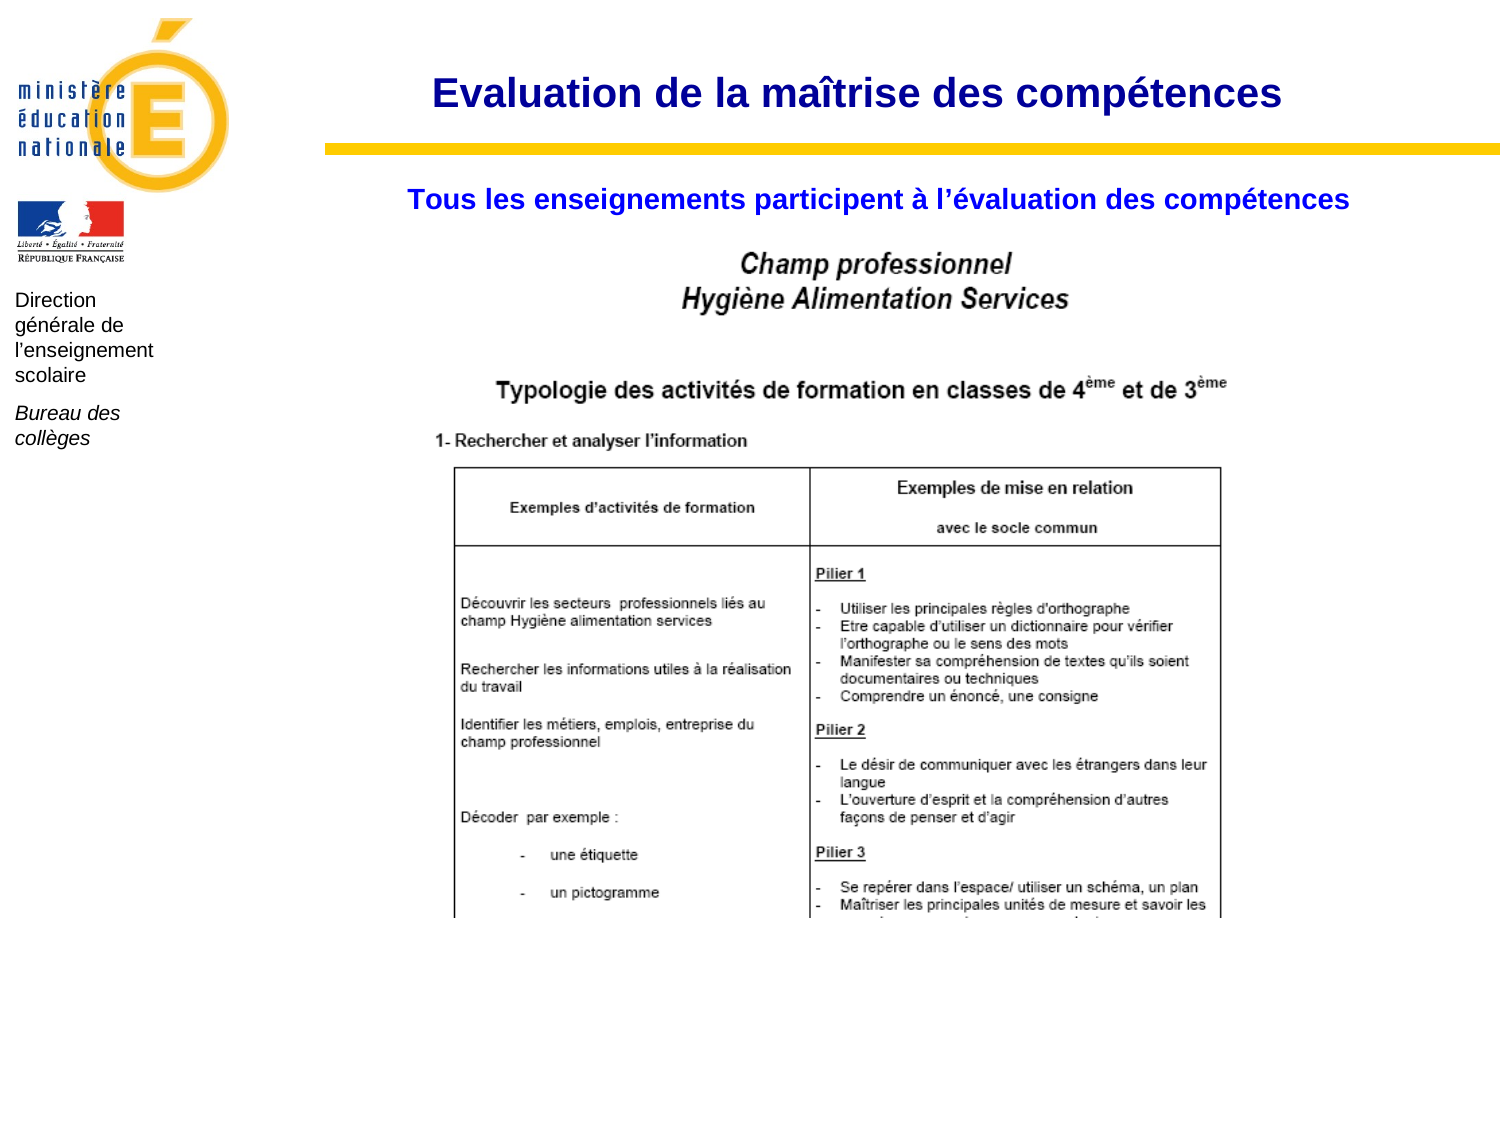

Direction générale de l’enseignement scolaire
Bureau des collèges
# Evaluation de la maîtrise des compétences
Tous les enseignements participent à l’évaluation des compétences